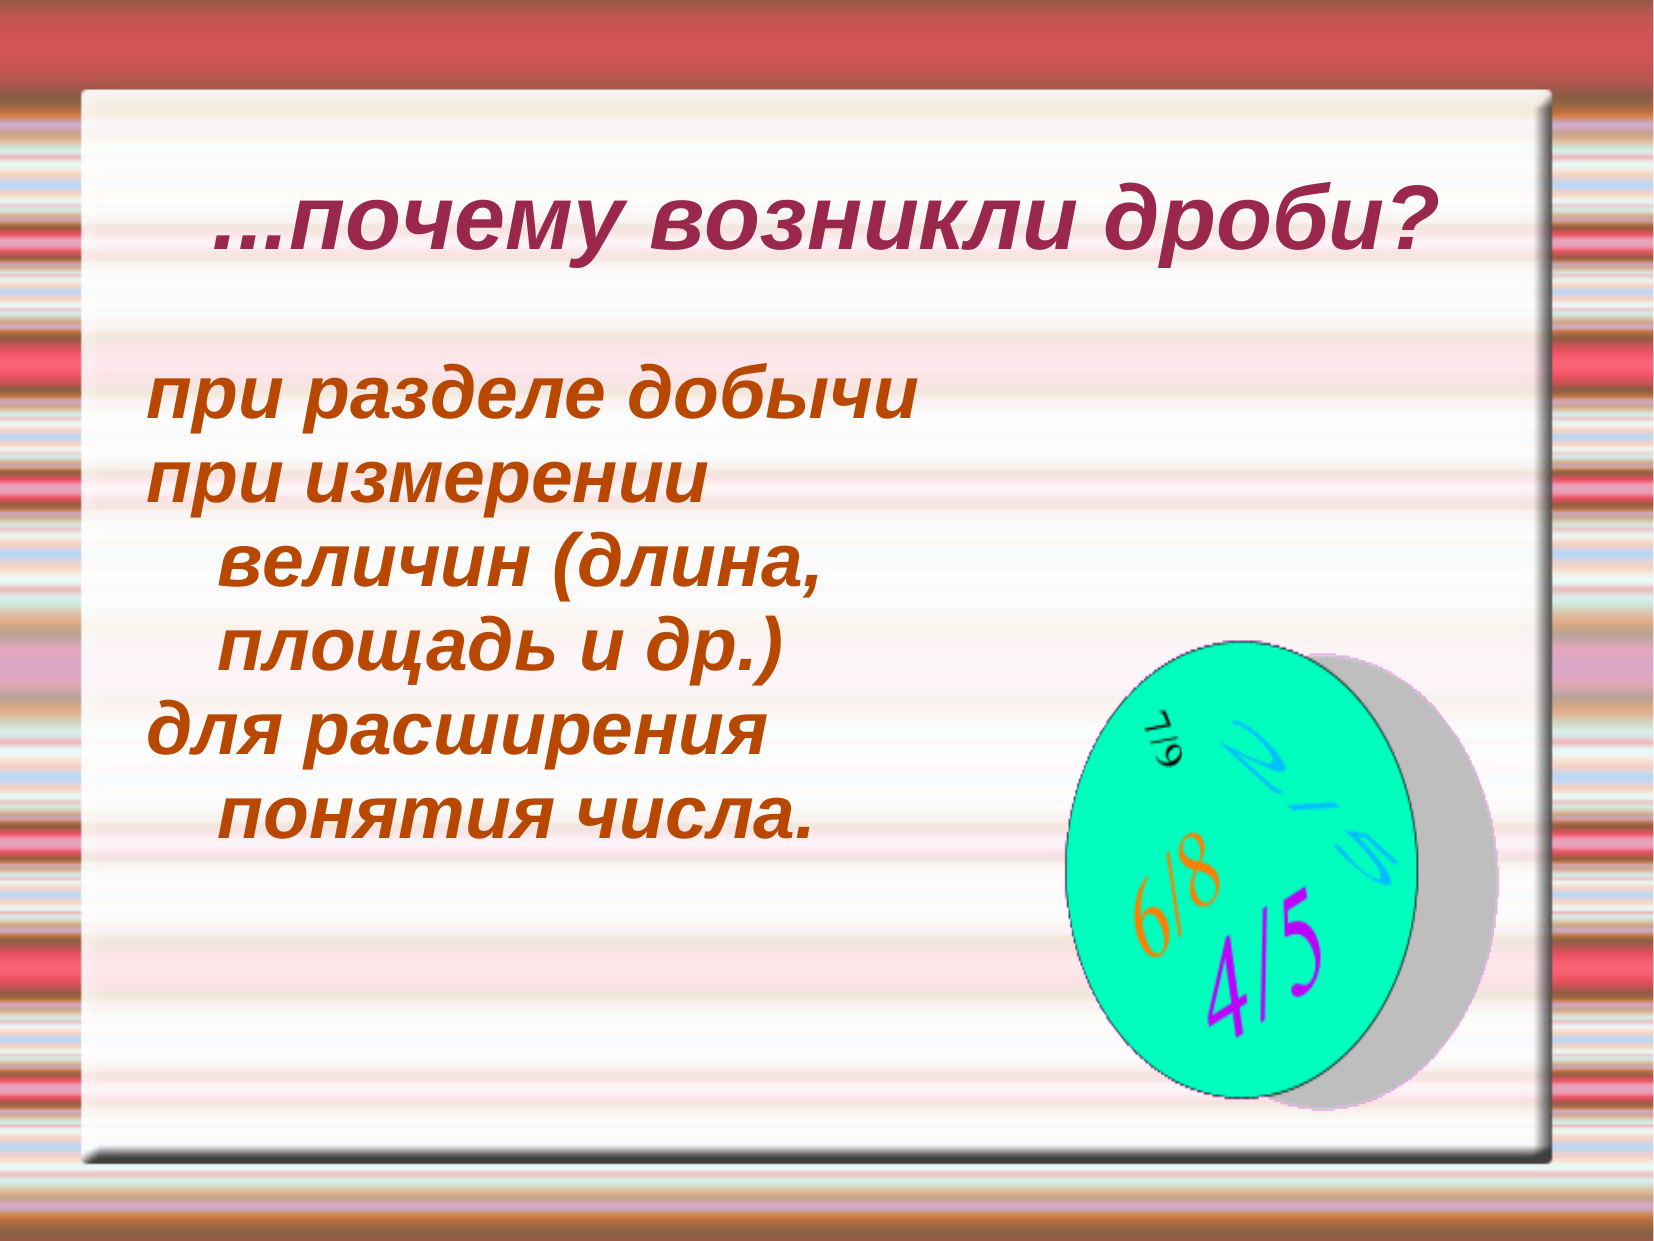

# ...почему возникли дроби?
при разделе добычи
при измерении величин (длина, площадь и др.)
для расширения понятия числа.